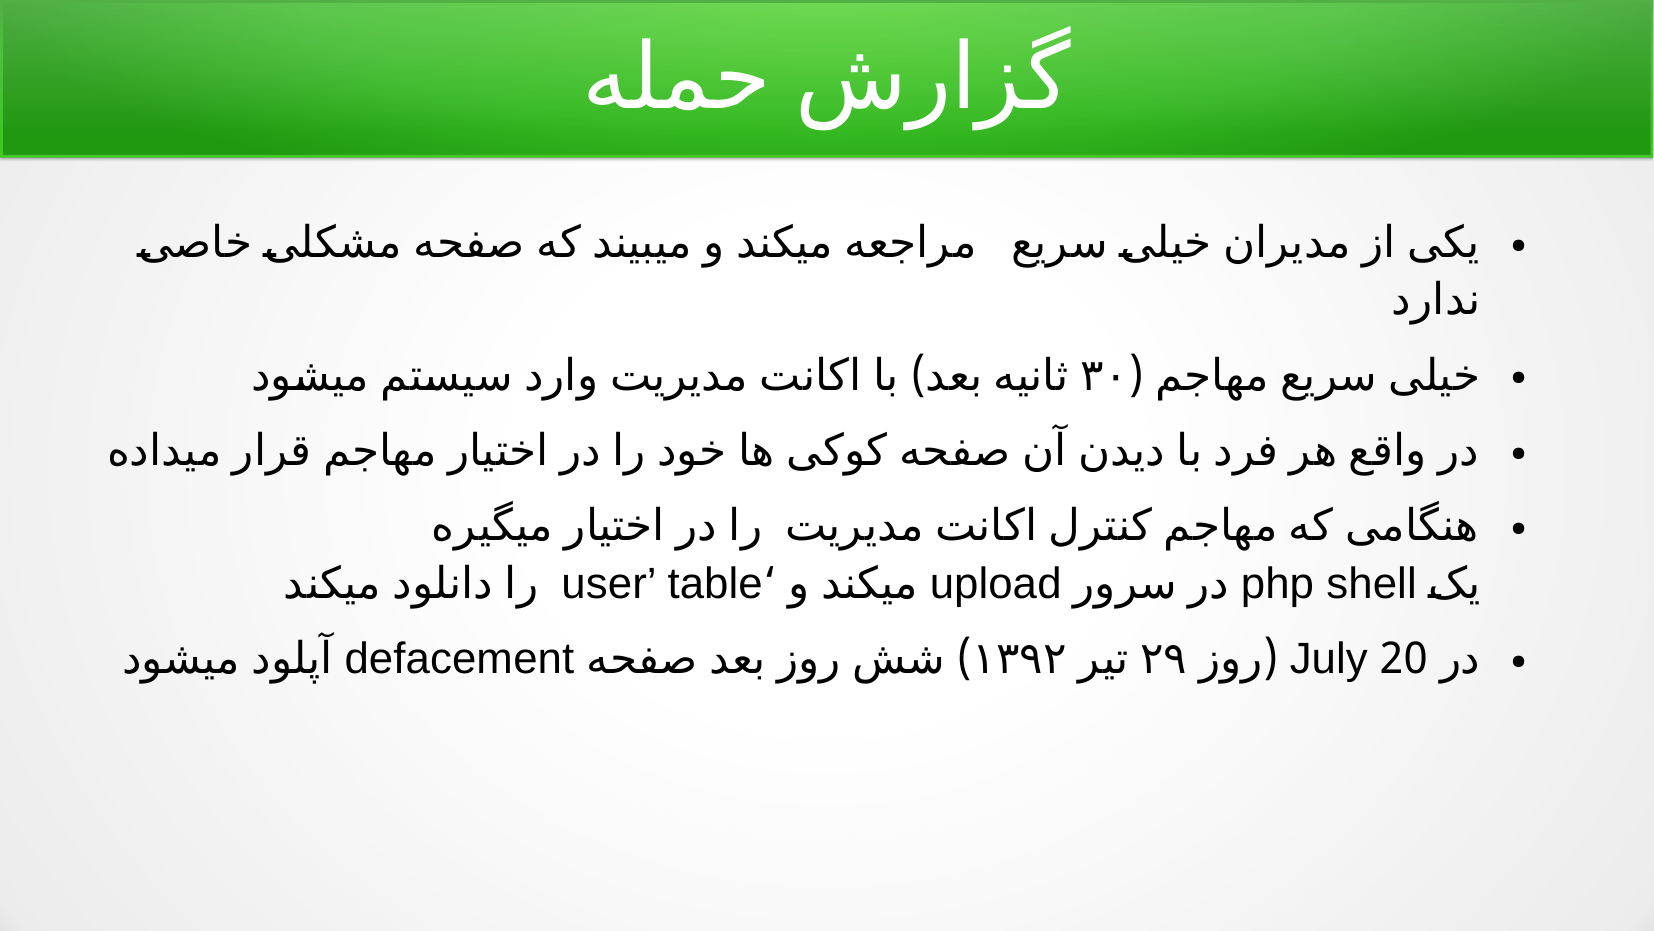

# گزارش حمله
یکی از مدیران خیلی سریع مراجعه میکند و میبیند که صفحه مشکلی خاصی ندارد
خیلی سریع مهاجم (۳۰ ثانیه بعد) با اکانت مدیریت وارد سیستم میشود
در واقع هر فرد با دیدن آن صفحه کوکی ها خود را در اختیار مهاجم قرار میداده
هنگامی که مهاجم کنترل اکانت مدیریت را در اختیار میگیره
یک php shell در سرور upload میکند و ‘user’ table را دانلود میکند
در 20 July (روز ۲۹ تیر ۱۳۹۲) شش روز بعد صفحه defacement آپلود میشود